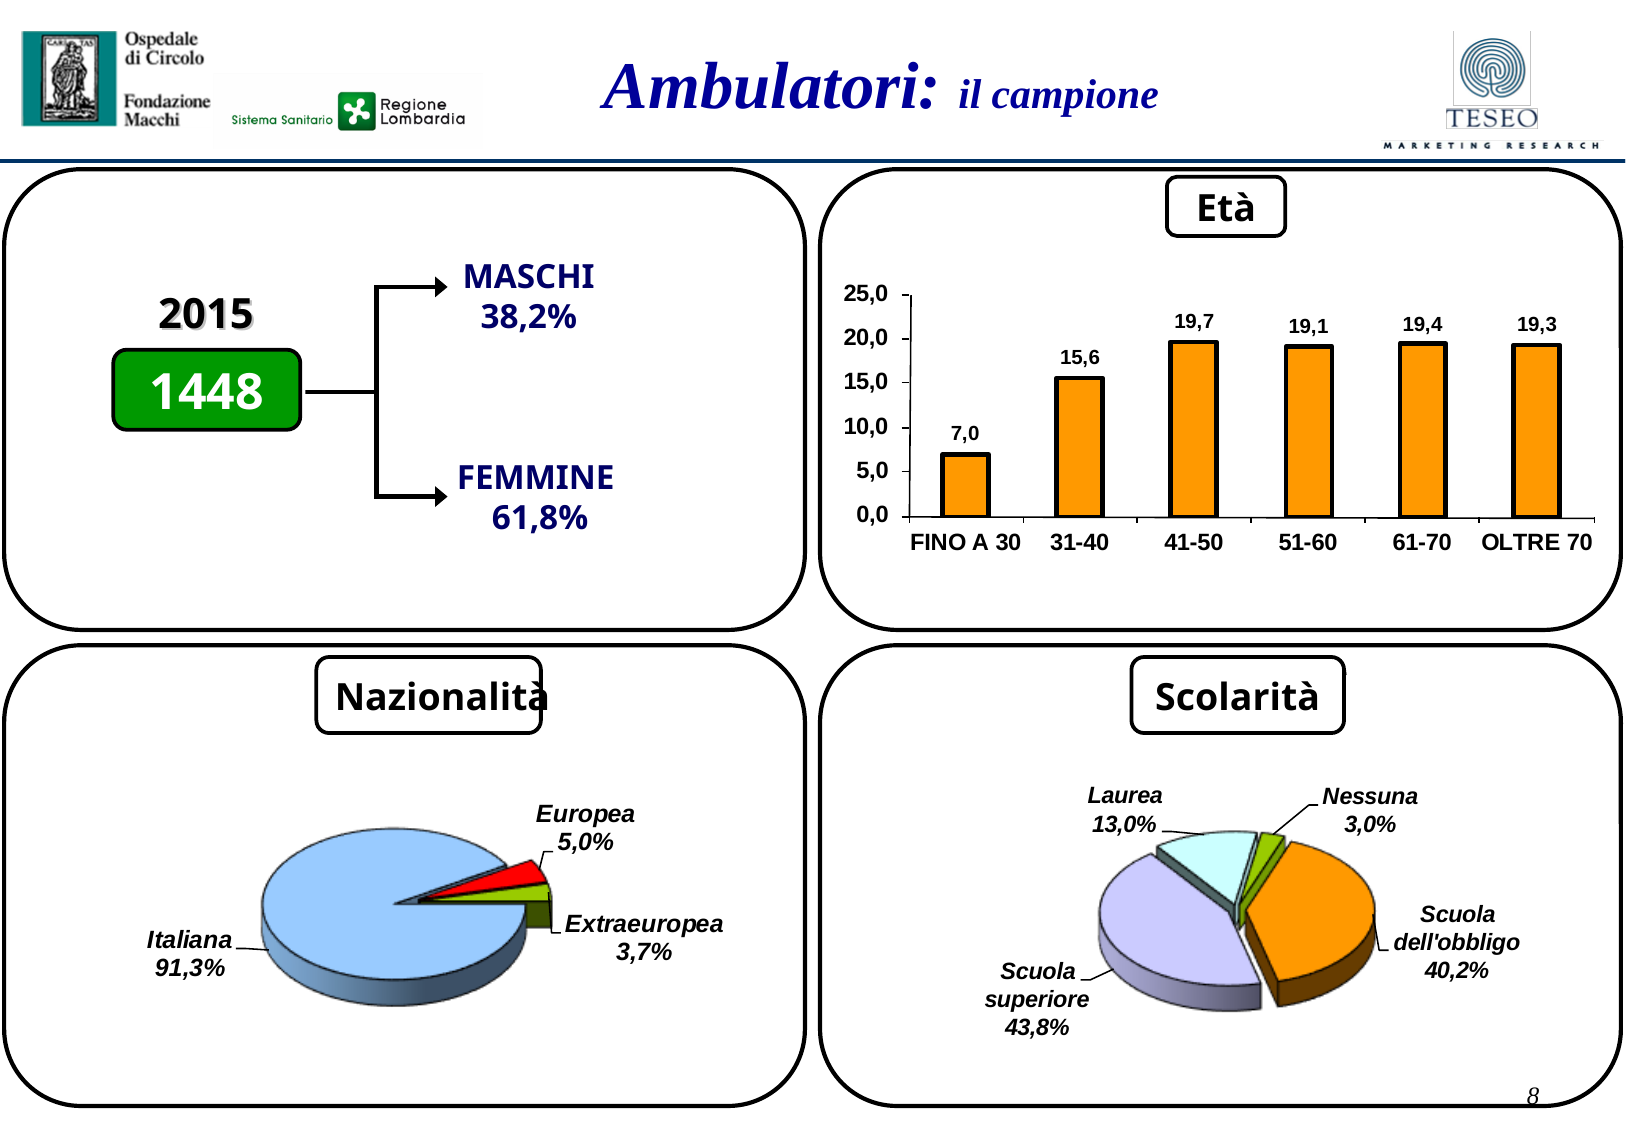

Ambulatori: il campione
Età
MASCHI
38,2%
2015
1448
FEMMINE
61,8%
Nazionalità
Scolarità